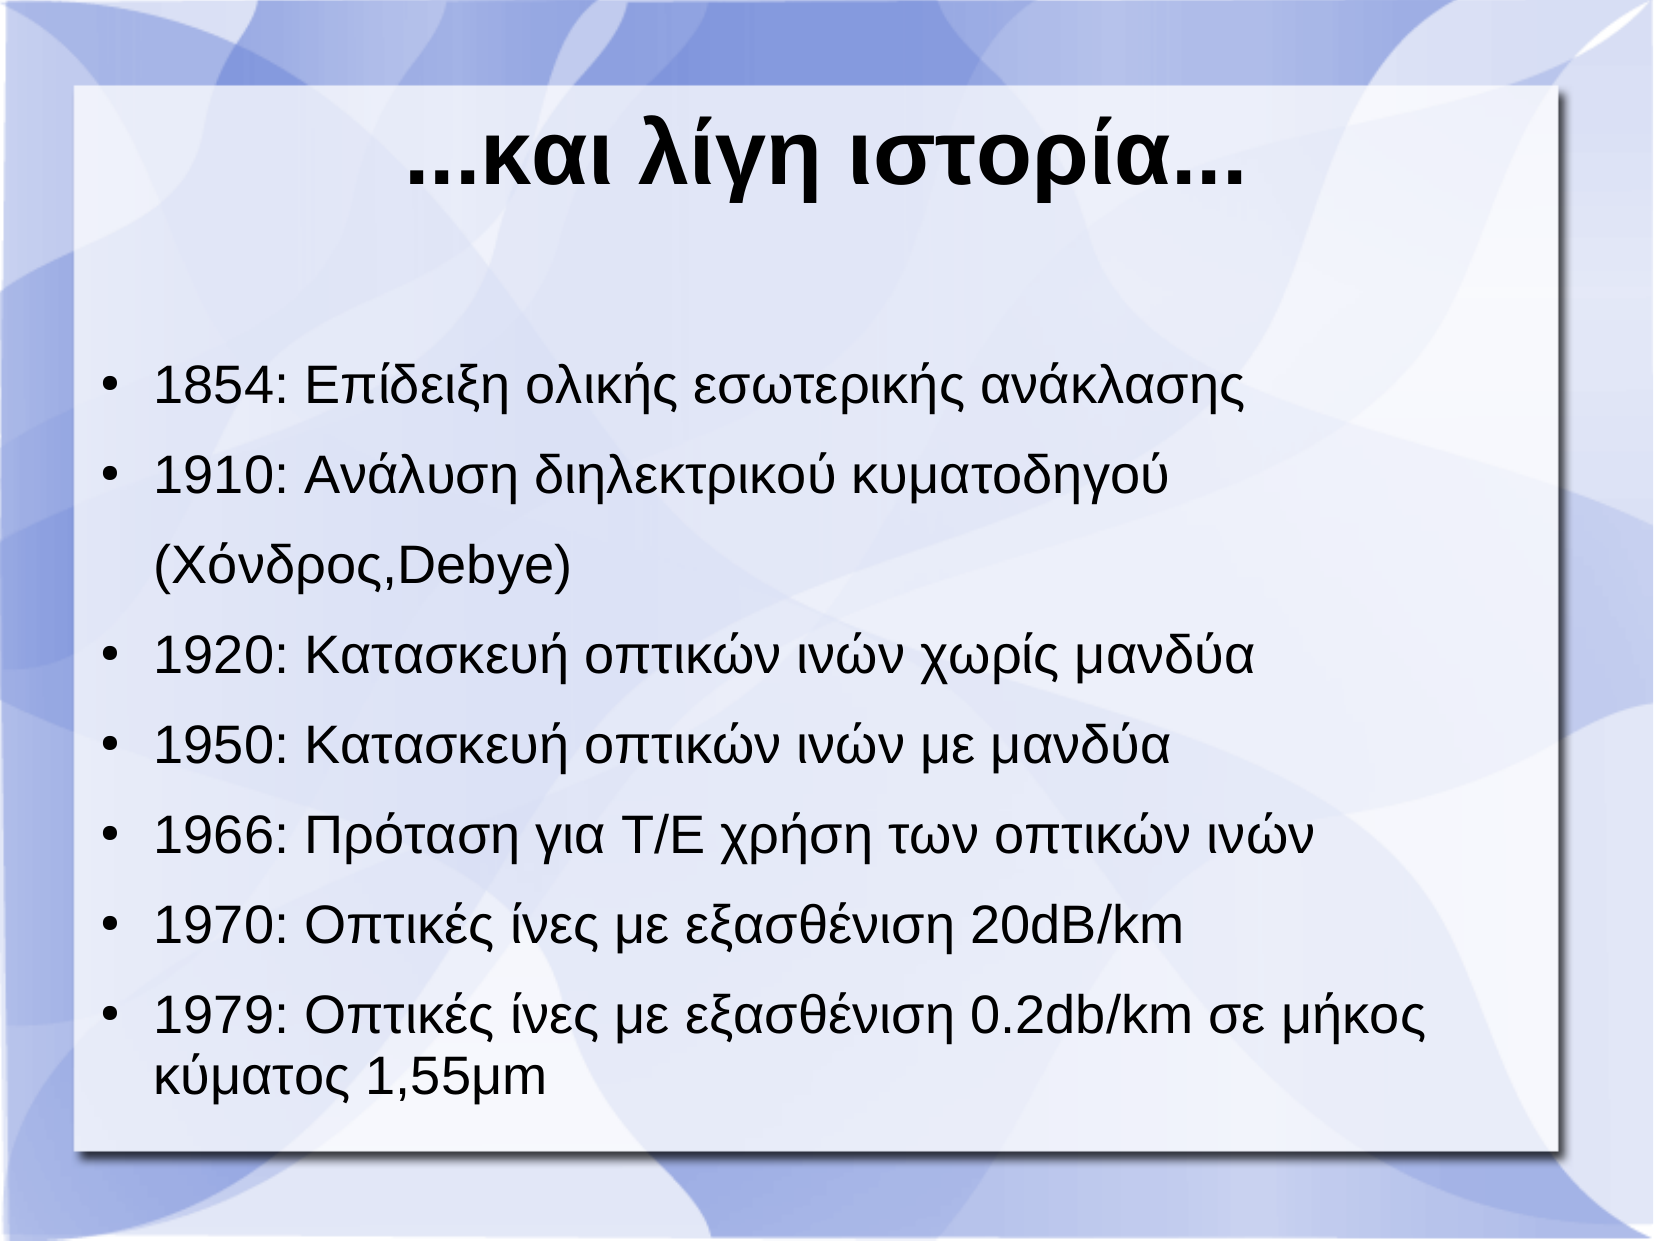

...και λίγη ιστορία...
# 1854: Επίδειξη ολικής εσωτερικής ανάκλασης
1910: Ανάλυση διηλεκτρικού κυματοδηγού
(Χόνδρος,Debye)
1920: Κατασκευή οπτικών ινών χωρίς μανδύα
1950: Κατασκευή οπτικών ινών με μανδύα
1966: Πρόταση για Τ/Ε χρήση των οπτικών ινών
1970: Οπτικές ίνες με εξασθένιση 20dB/km
1979: Οπτικές ίνες με εξασθένιση 0.2db/km σε μήκος κύματος 1,55μm